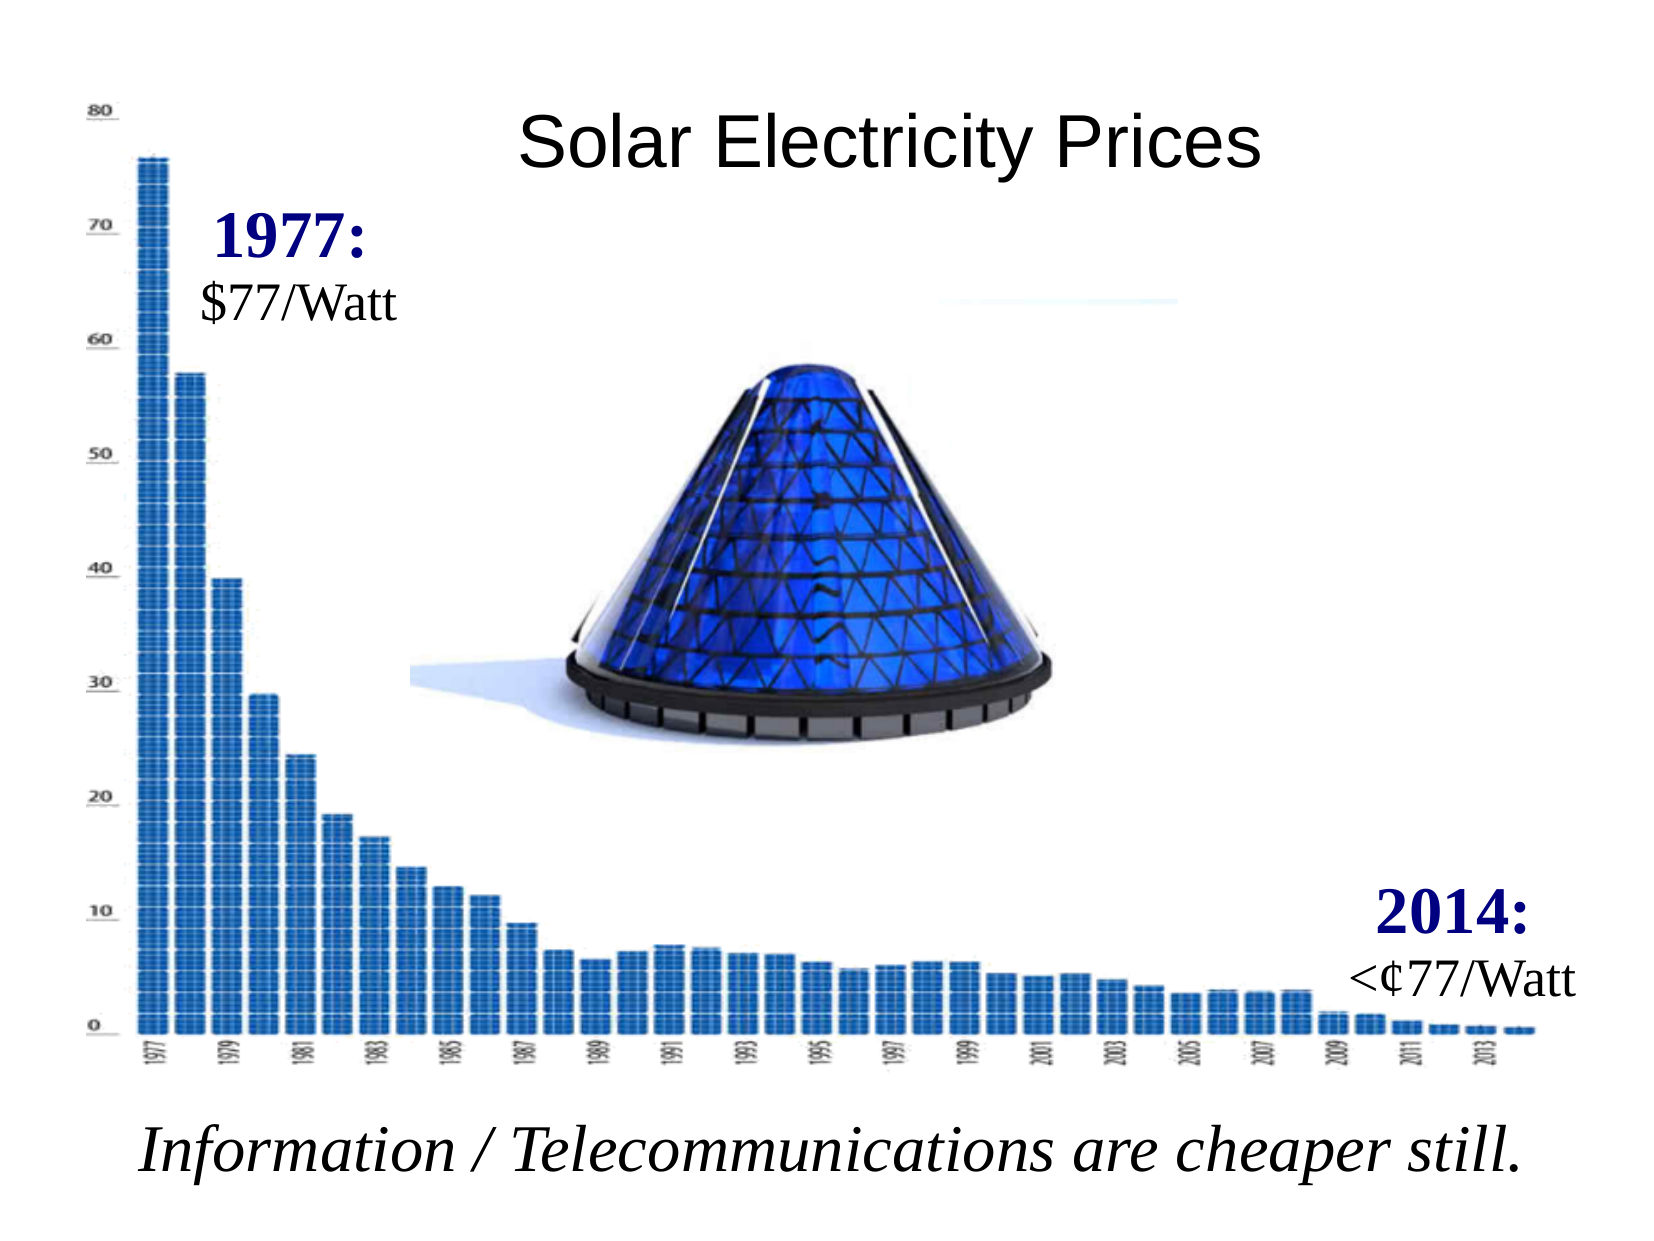

# Solar Electricity Prices
1977:
$77/Watt
2014:
<¢77/Watt
Information / Telecommunications are cheaper still.